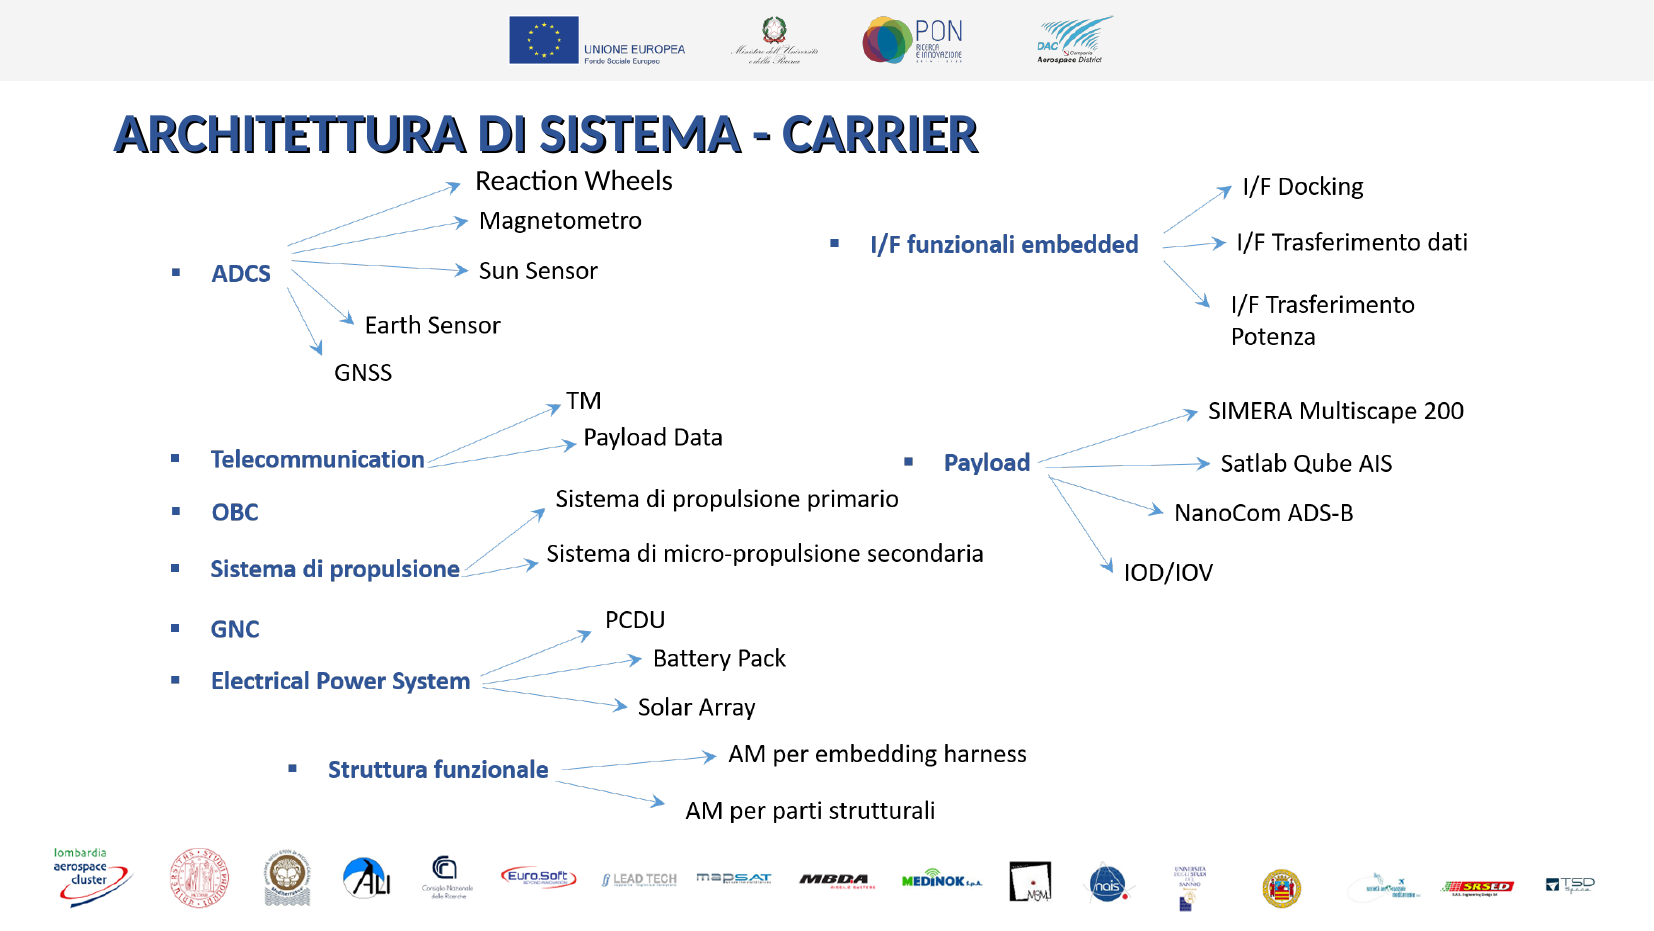

ARCHITETTURA DI SISTEMA - CARRIER
Reaction Wheels